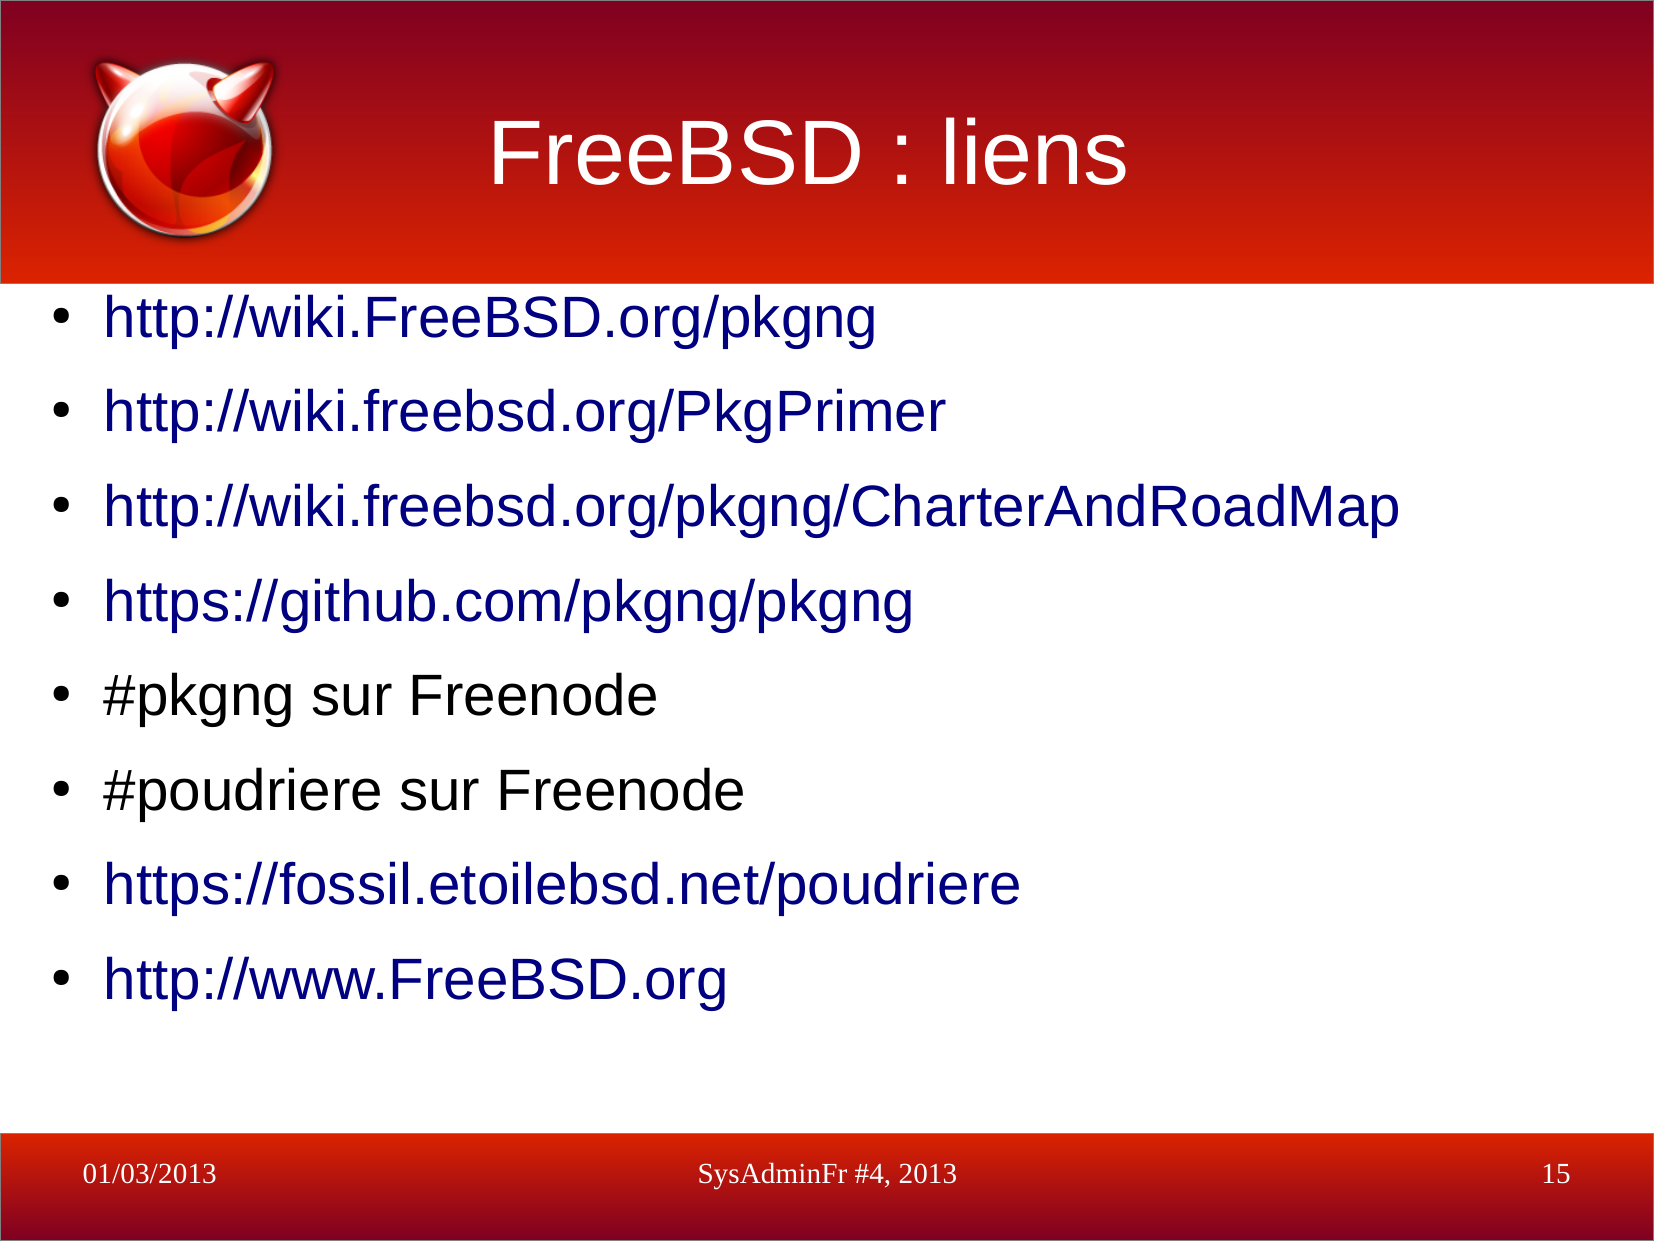

# FreeBSD : liens
http://wiki.FreeBSD.org/pkgng
http://wiki.freebsd.org/PkgPrimer
http://wiki.freebsd.org/pkgng/CharterAndRoadMap
https://github.com/pkgng/pkgng
#pkgng sur Freenode
#poudriere sur Freenode
https://fossil.etoilebsd.net/poudriere
http://www.FreeBSD.org
01/03/2013
SysAdminFr #4, 2013
15